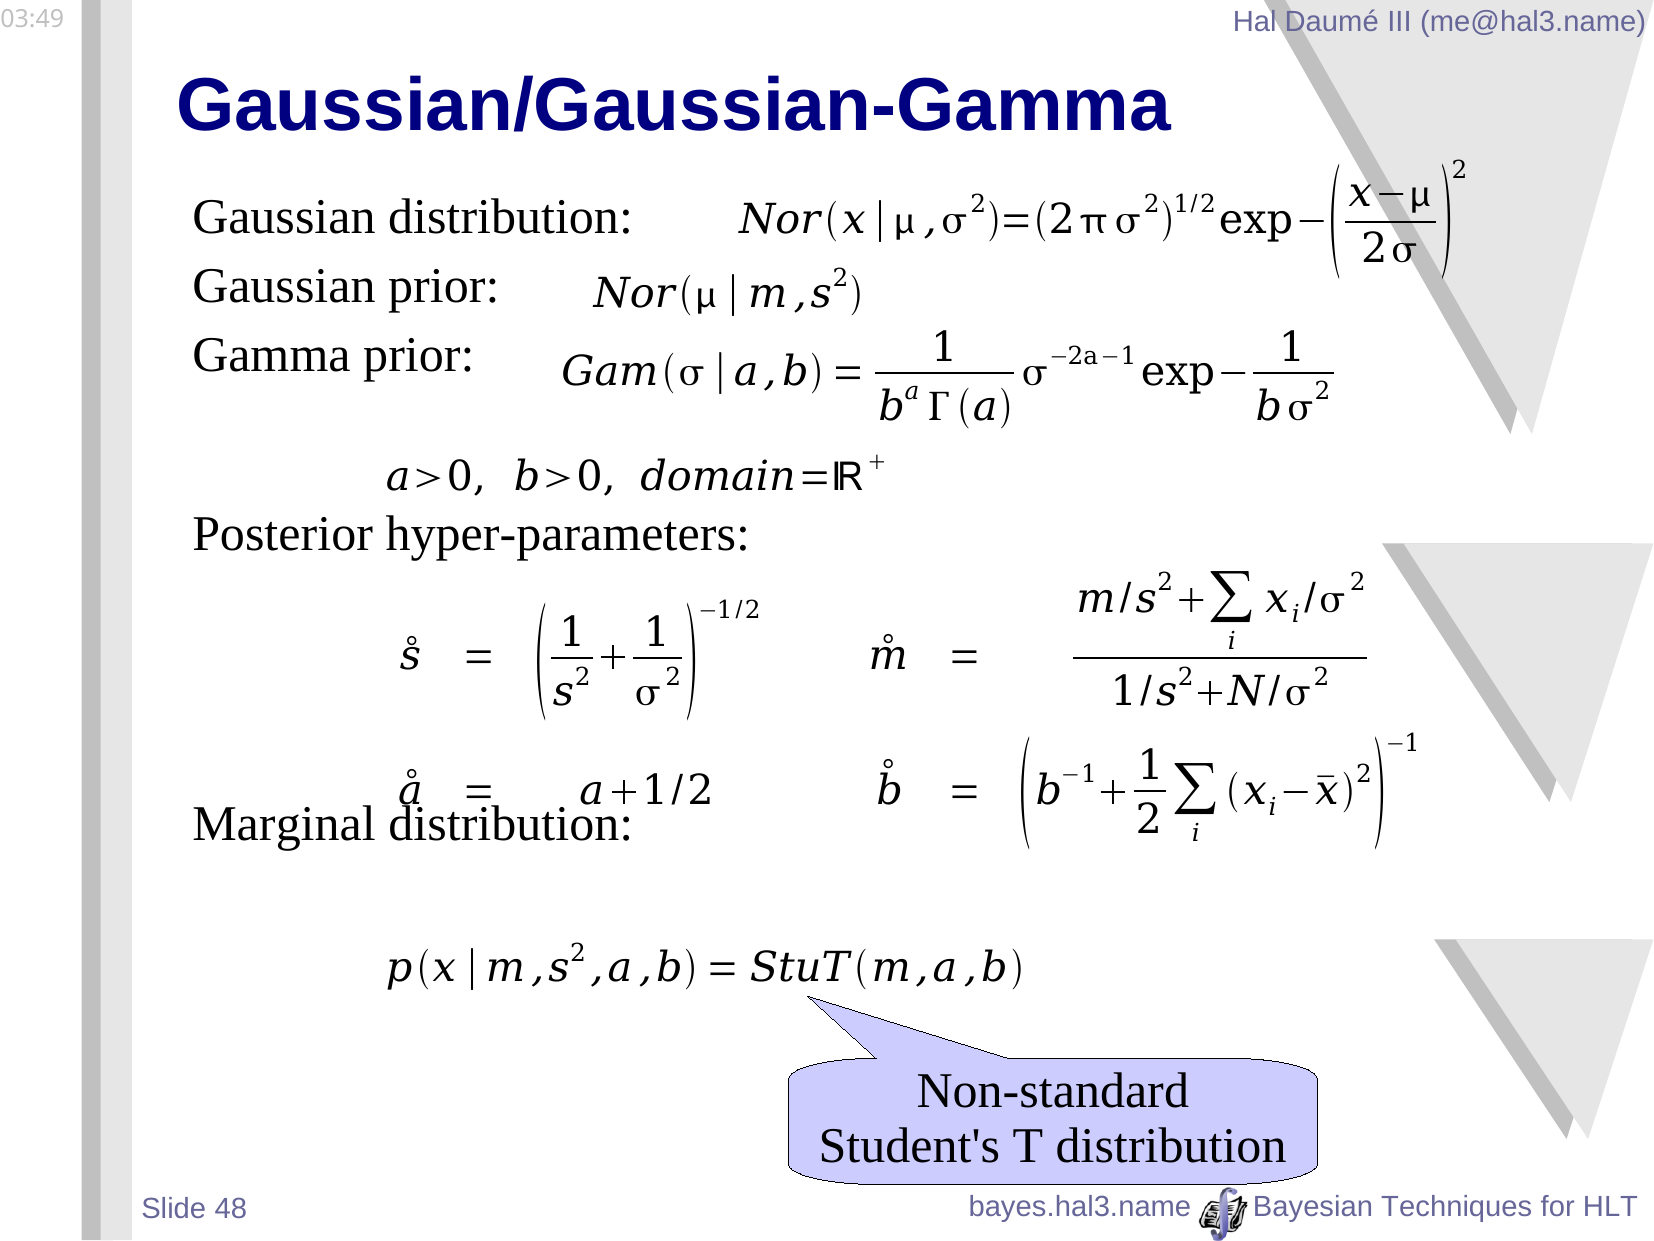

# Gaussian/Gaussian-Gamma
Gaussian distribution:
Gaussian prior:
Gamma prior:
Posterior hyper-parameters:
Marginal distribution:
Non-standard
Student's T distribution